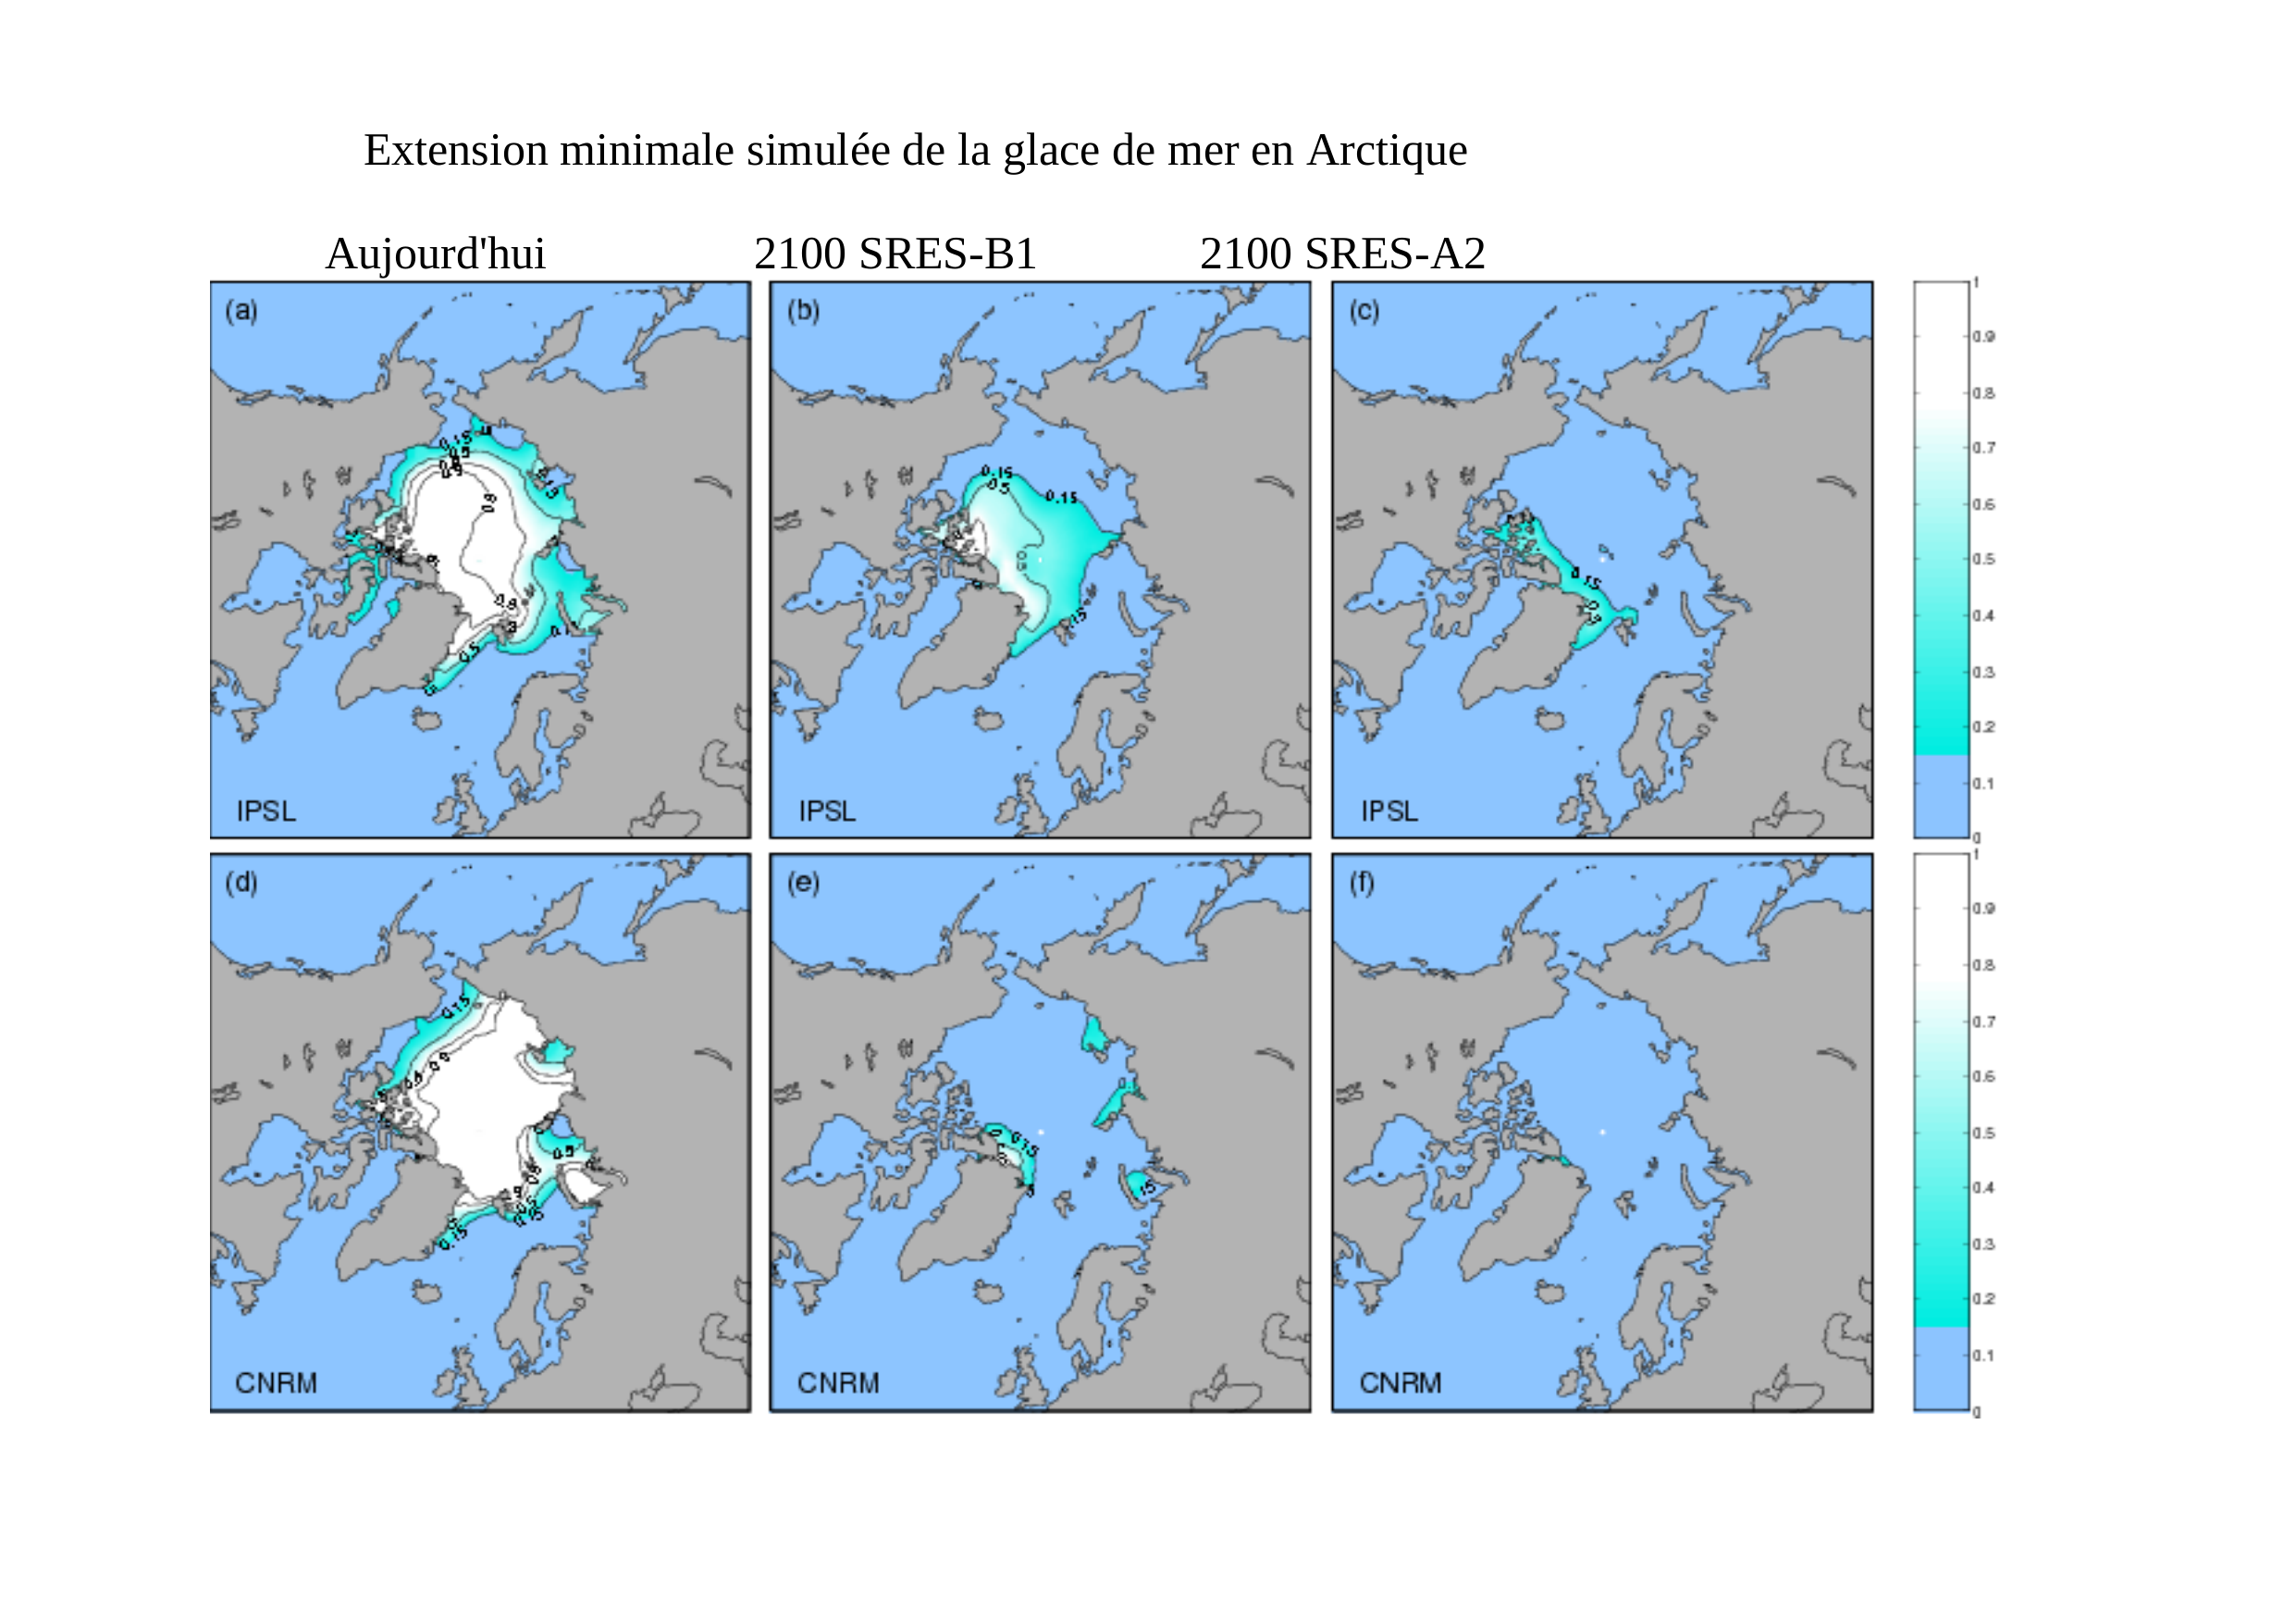

Extension minimale simulée de la glace de mer en Arctique
Aujourd'hui 2100 SRES-B1 2100 SRES-A2